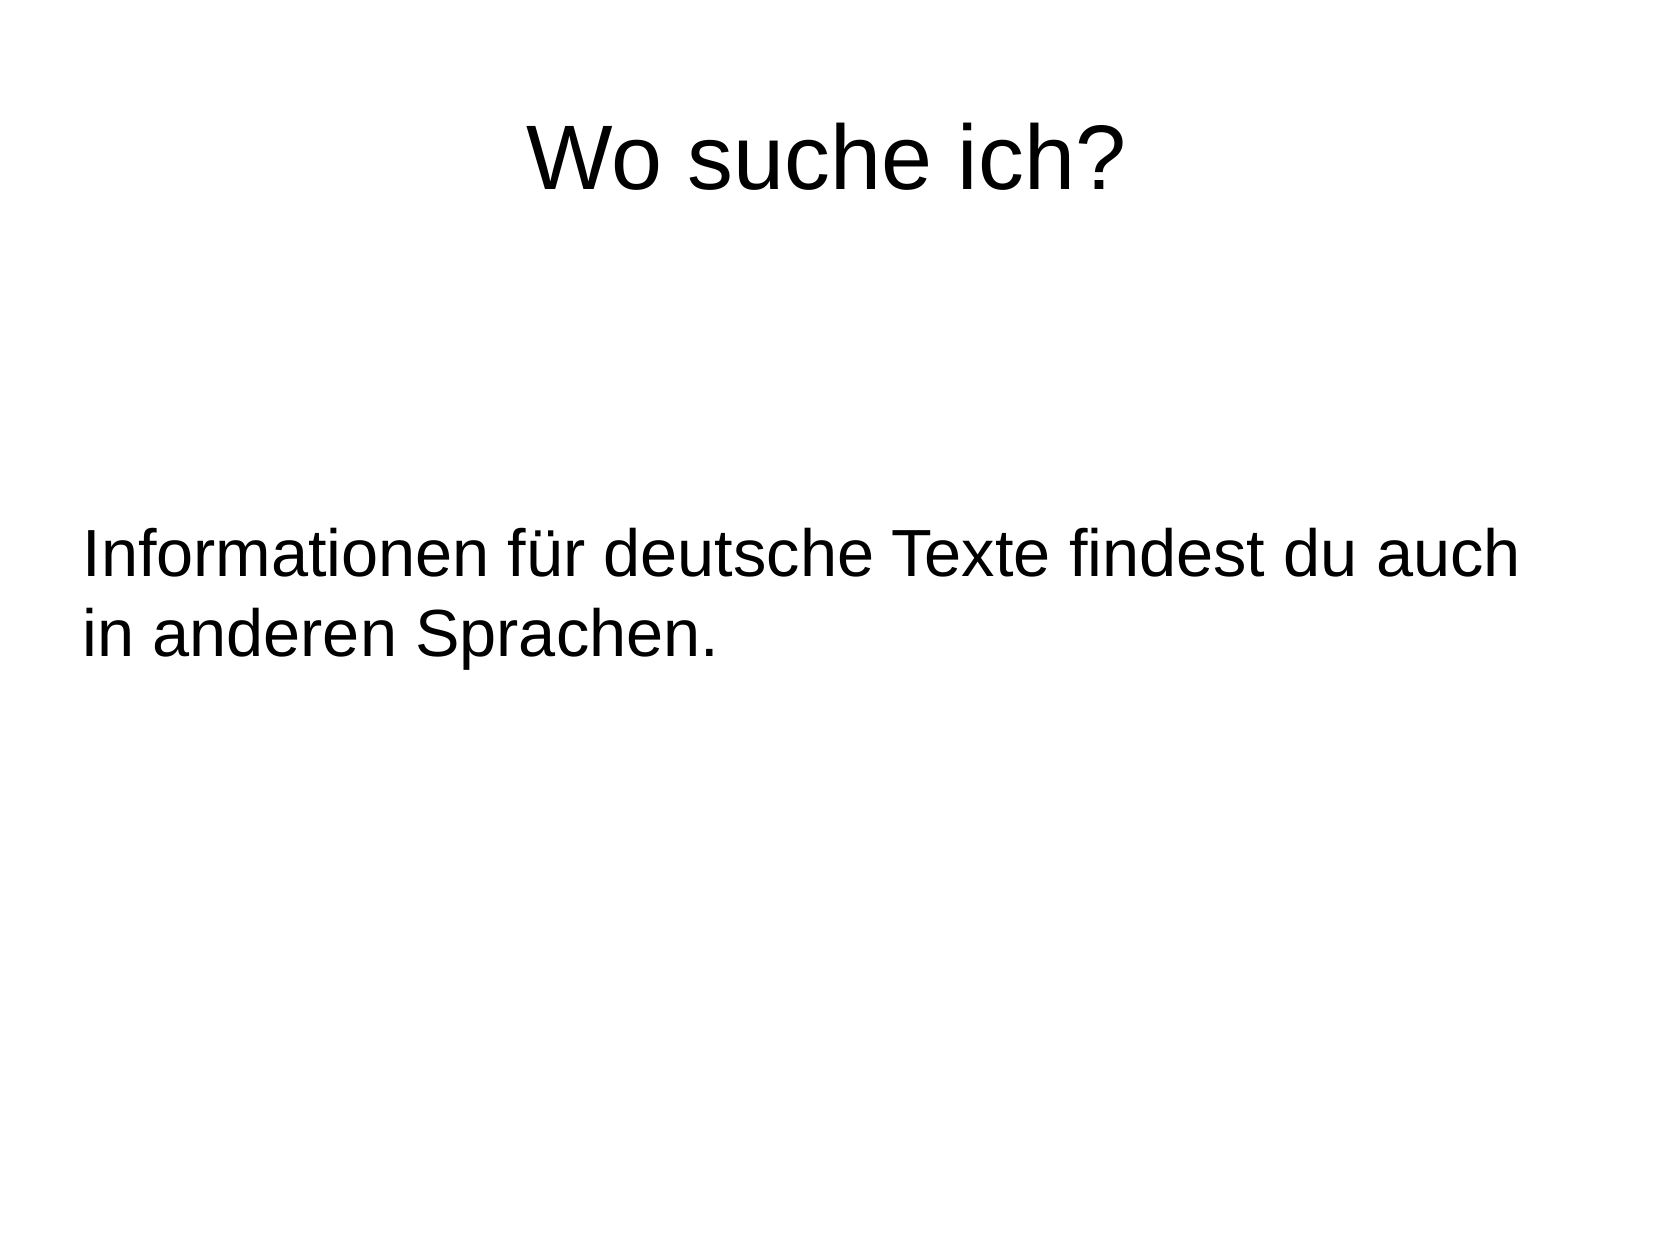

# Wo suche ich?
Informationen für deutsche Texte findest du auch in anderen Sprachen.